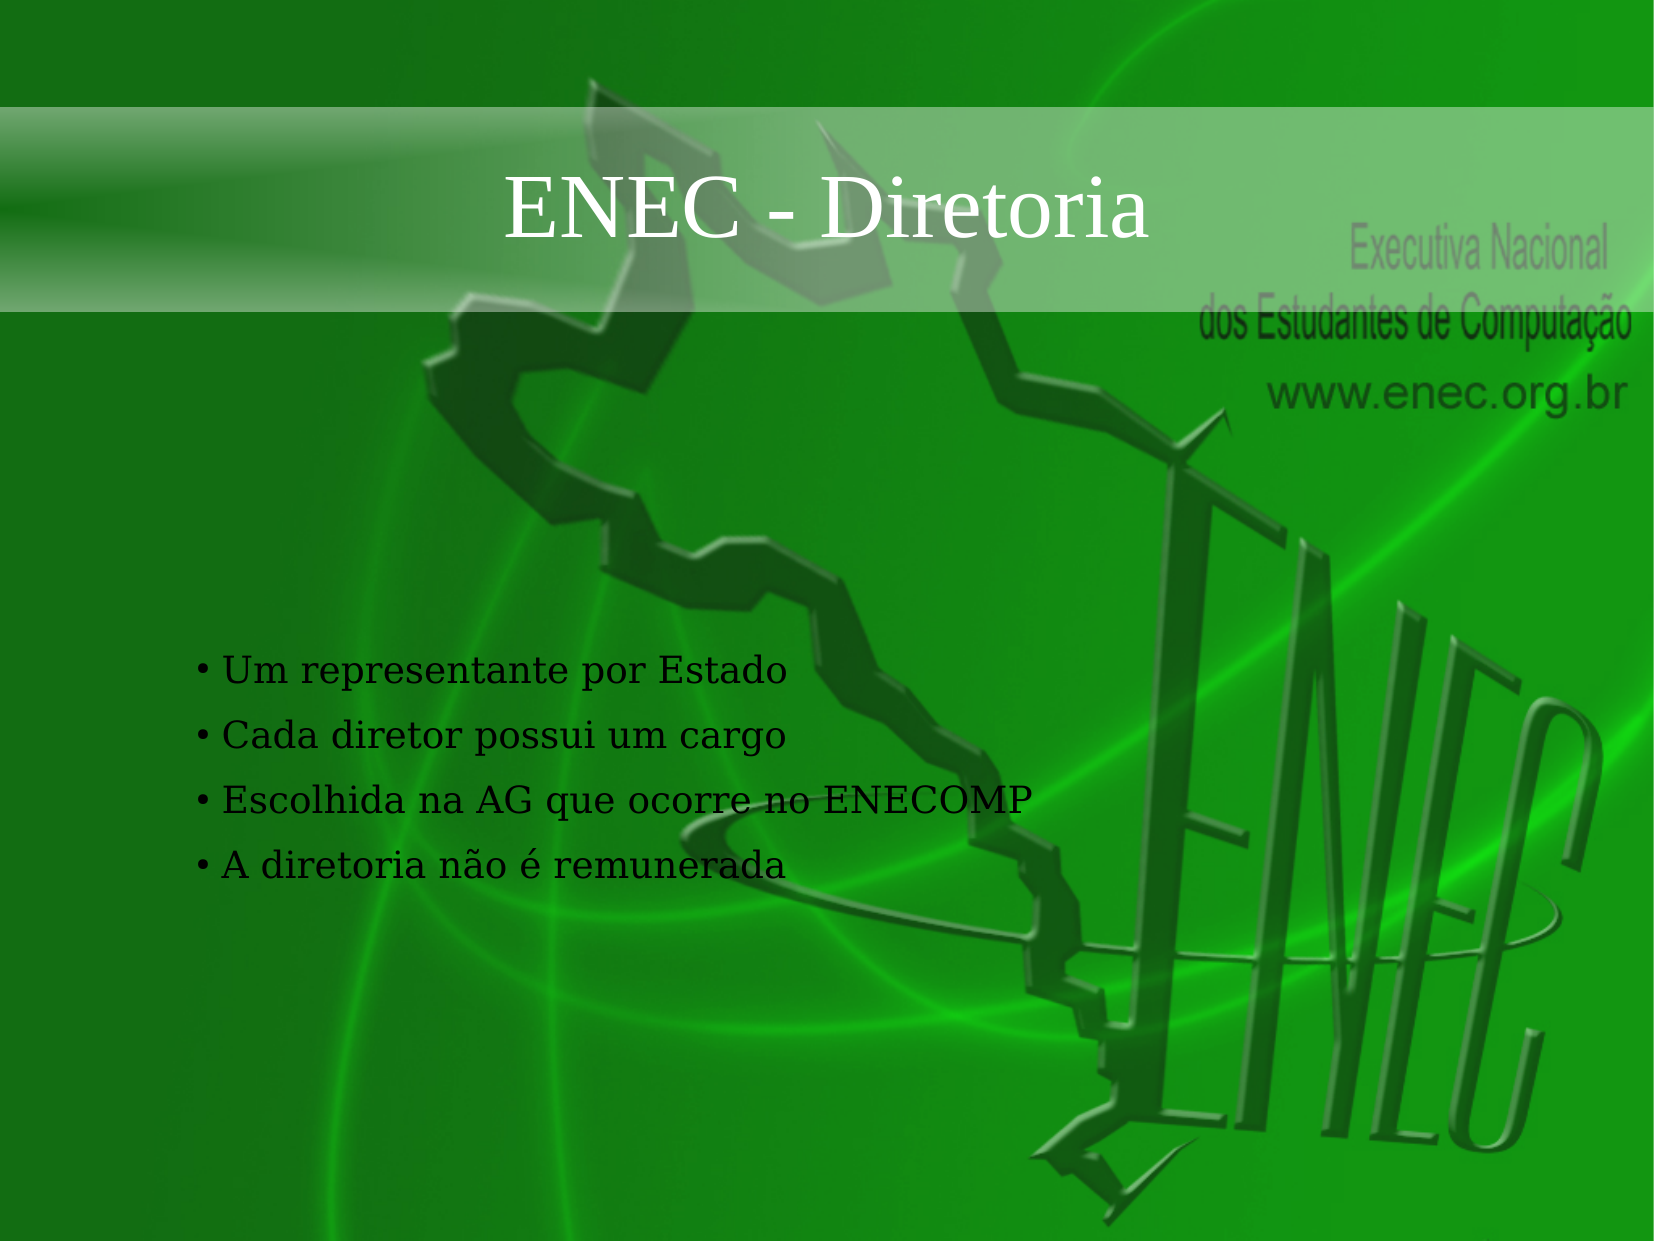

# ENEC - Diretoria
 Um representante por Estado
 Cada diretor possui um cargo
 Escolhida na AG que ocorre no ENECOMP
 A diretoria não é remunerada